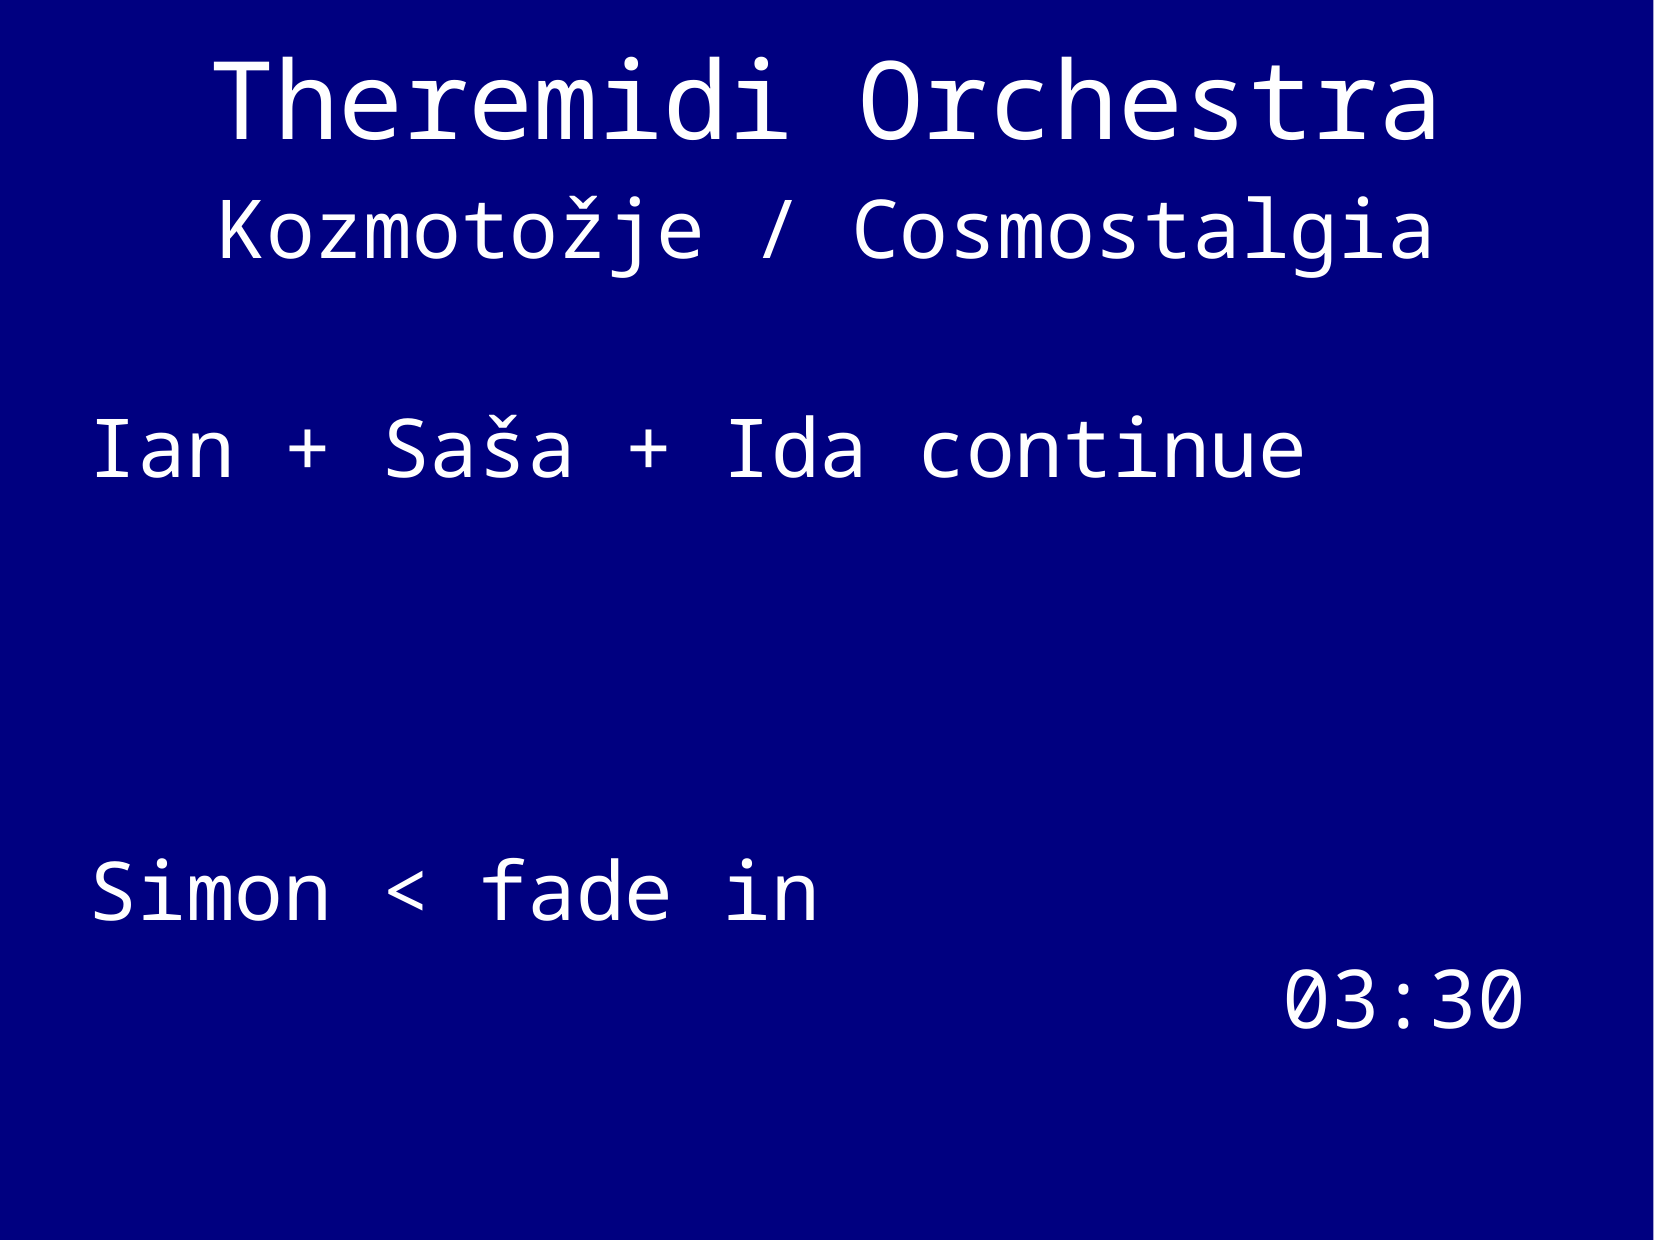

# Theremidi Orchestra Kozmotožje / Cosmostalgia
Ian + Saša + Ida continue
Simon < fade in
03:30